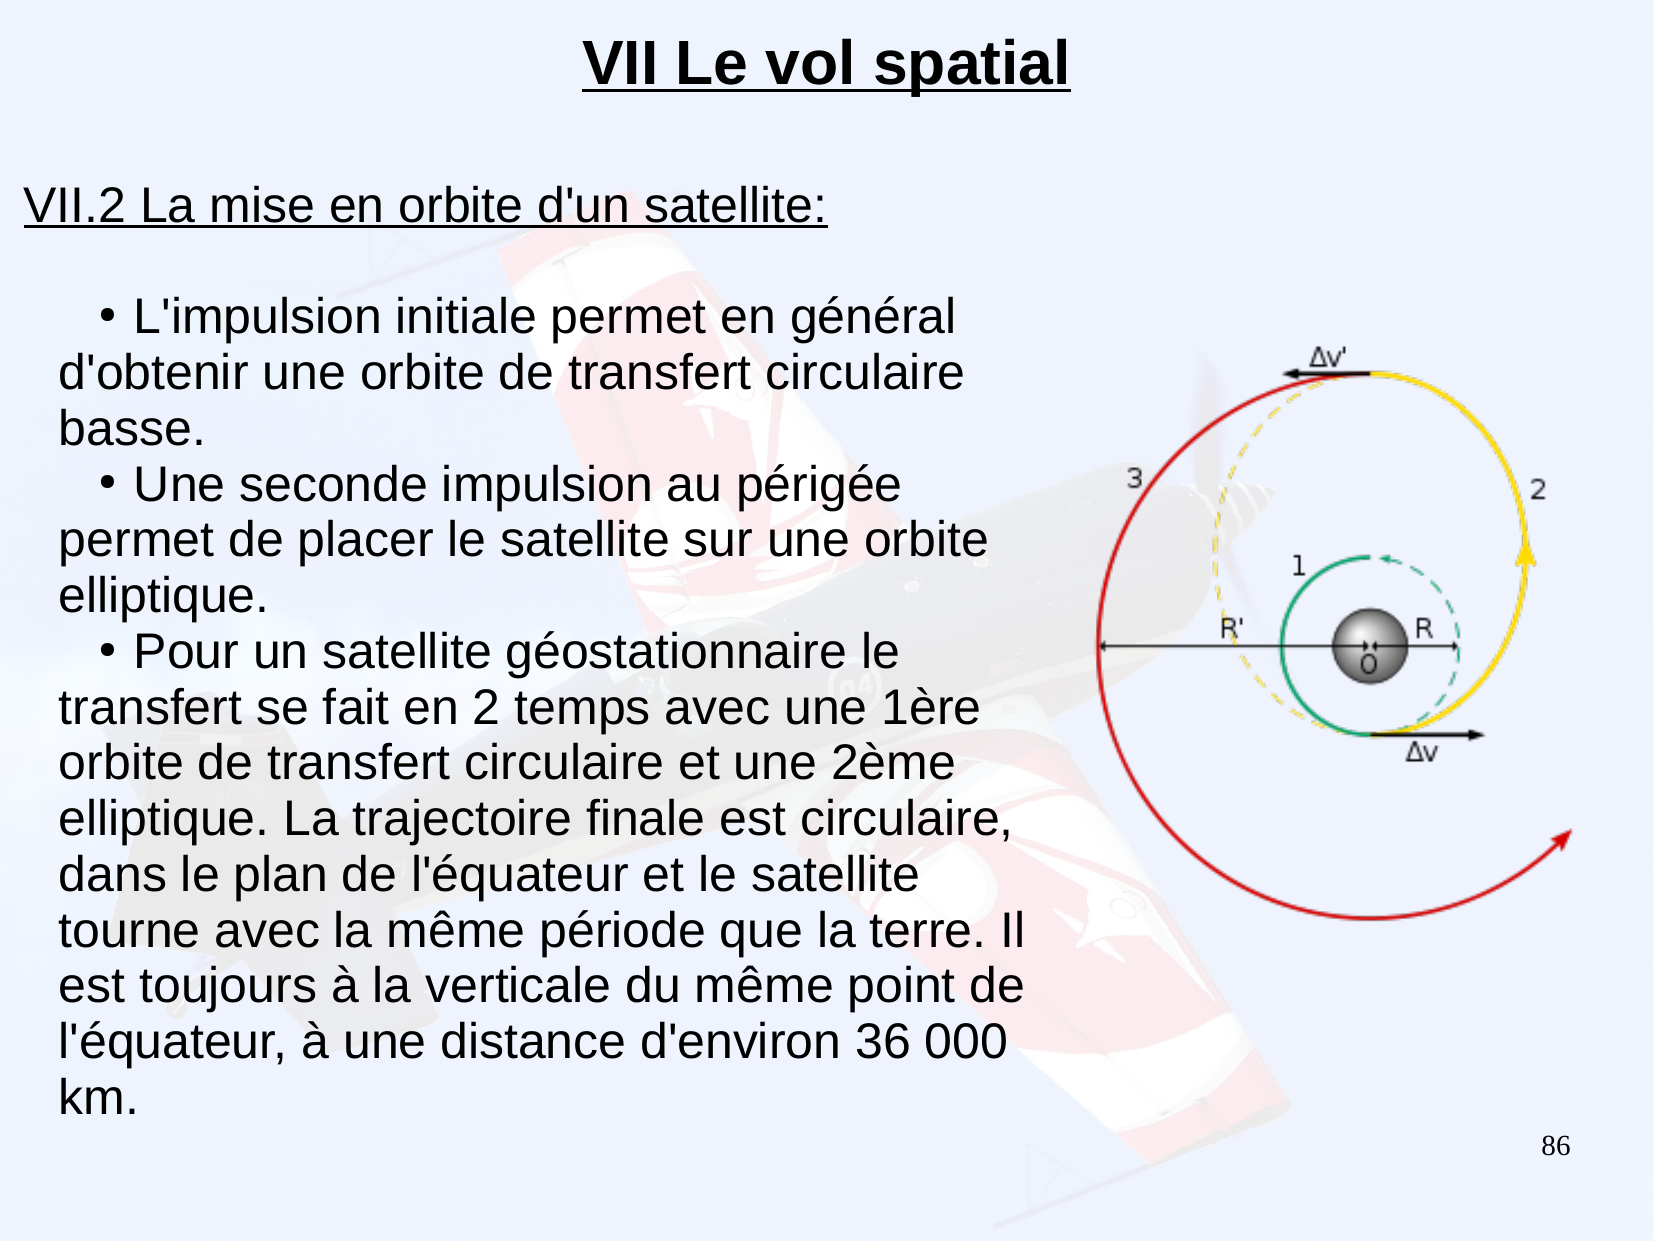

# VII Le vol spatial
VII.2 La mise en orbite d'un satellite:
L'impulsion initiale permet en général d'obtenir une orbite de transfert circulaire basse.
Une seconde impulsion au périgée permet de placer le satellite sur une orbite elliptique.
Pour un satellite géostationnaire le transfert se fait en 2 temps avec une 1ère orbite de transfert circulaire et une 2ème elliptique. La trajectoire finale est circulaire, dans le plan de l'équateur et le satellite tourne avec la même période que la terre. Il est toujours à la verticale du même point de l'équateur, à une distance d'environ 36 000 km.
86